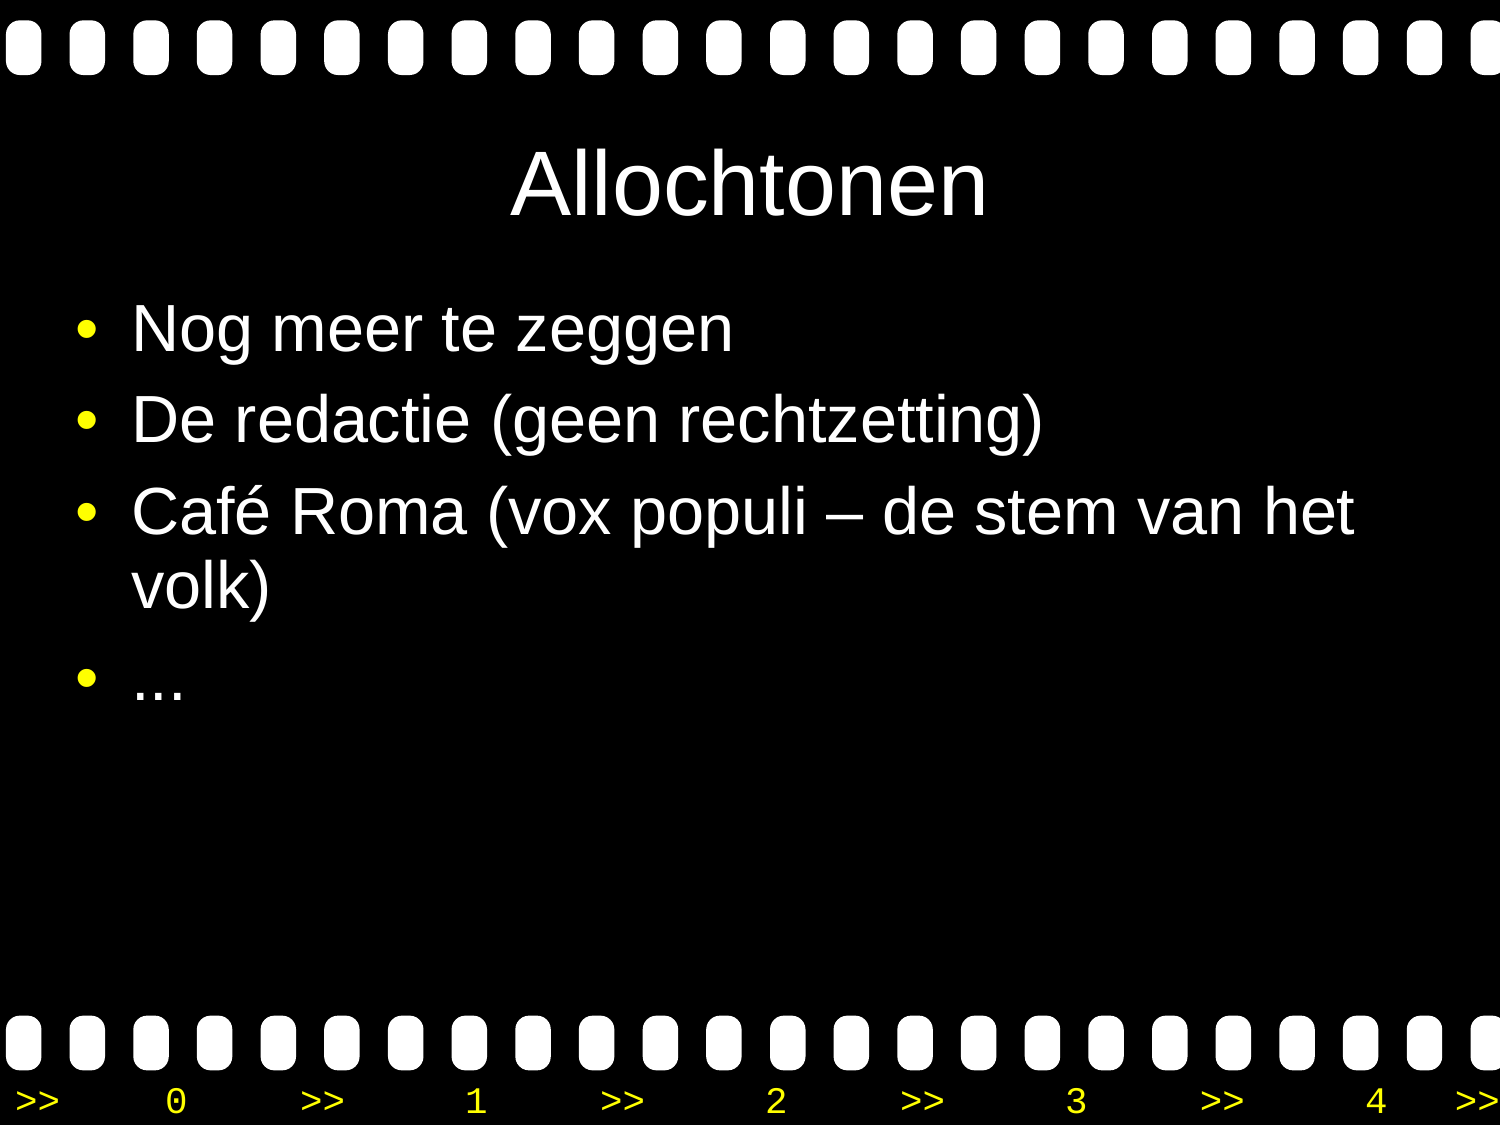

# Allochtonen
Nog meer te zeggen
De redactie (geen rechtzetting)
Café Roma (vox populi – de stem van het volk)
...